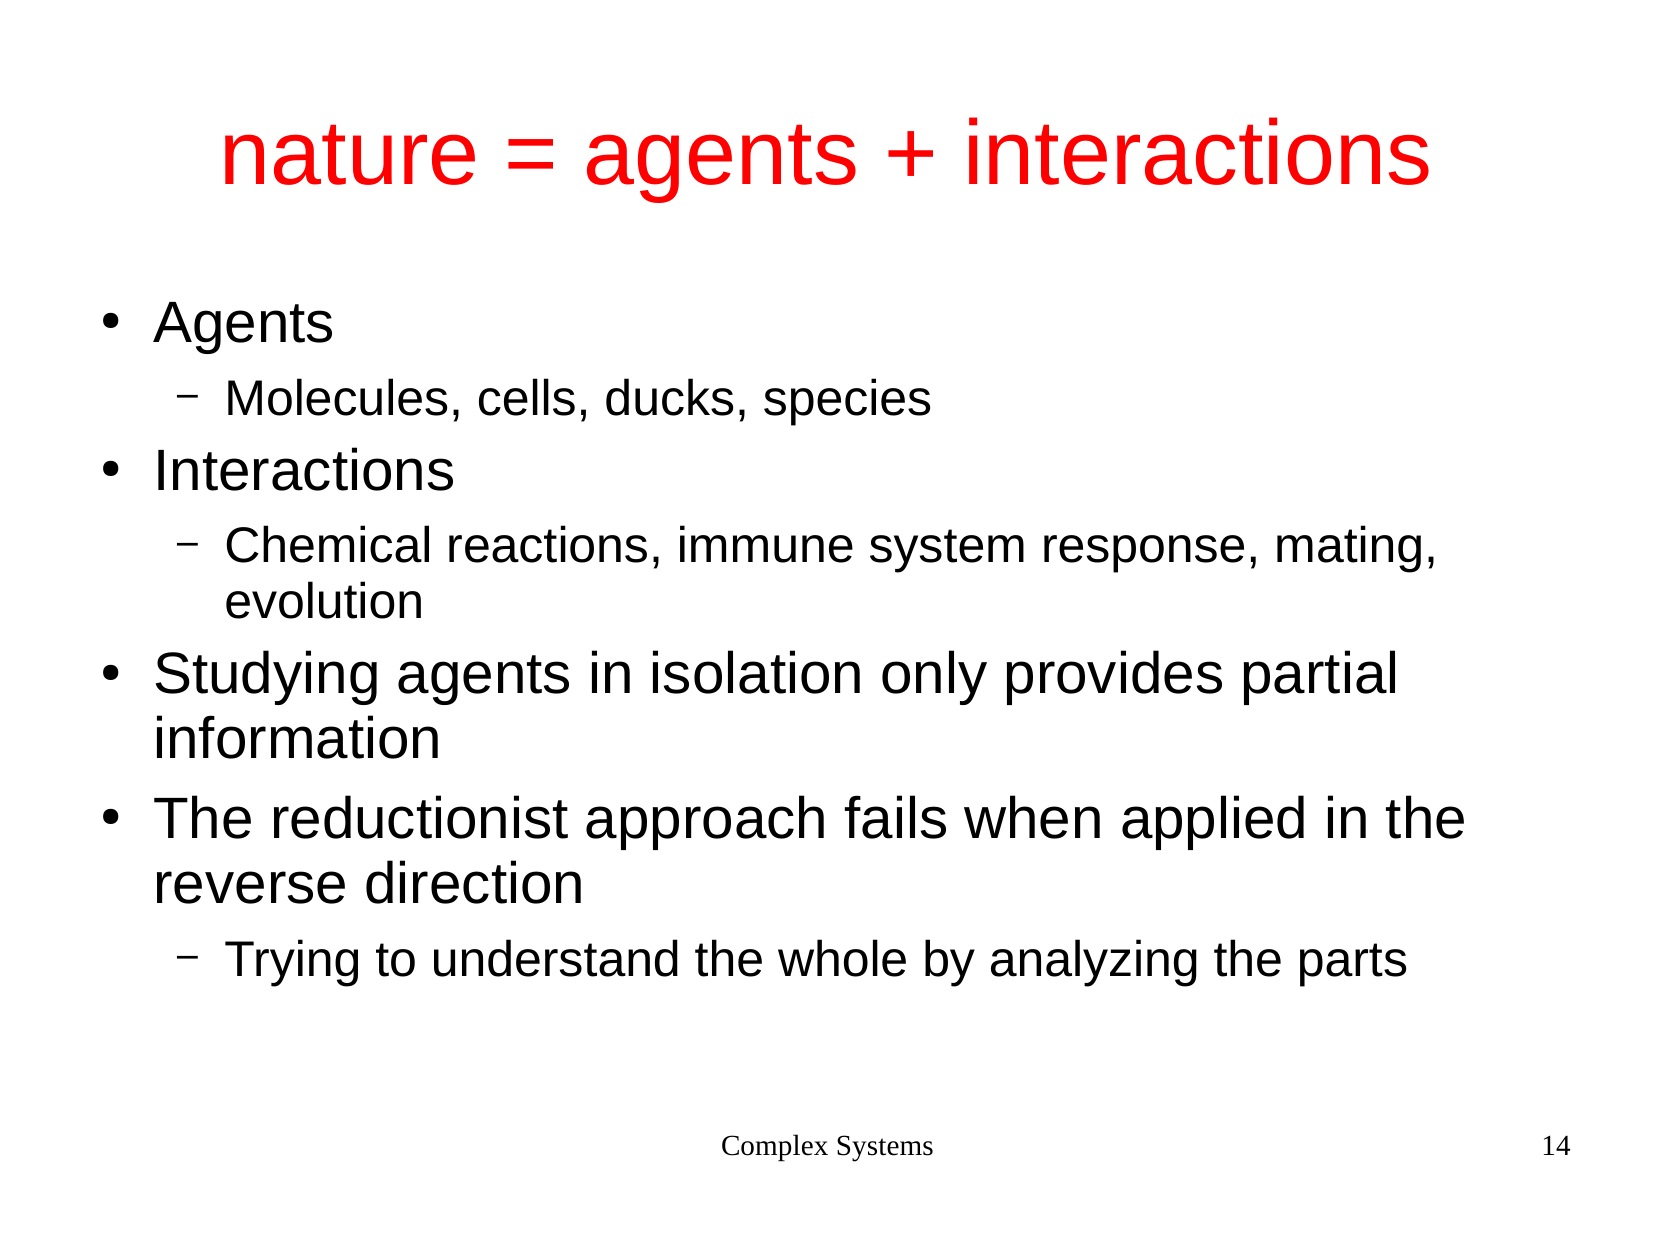

# nature = agents + interactions
Agents
Molecules, cells, ducks, species
Interactions
Chemical reactions, immune system response, mating, evolution
Studying agents in isolation only provides partial information
The reductionist approach fails when applied in the reverse direction
Trying to understand the whole by analyzing the parts
Complex Systems
14